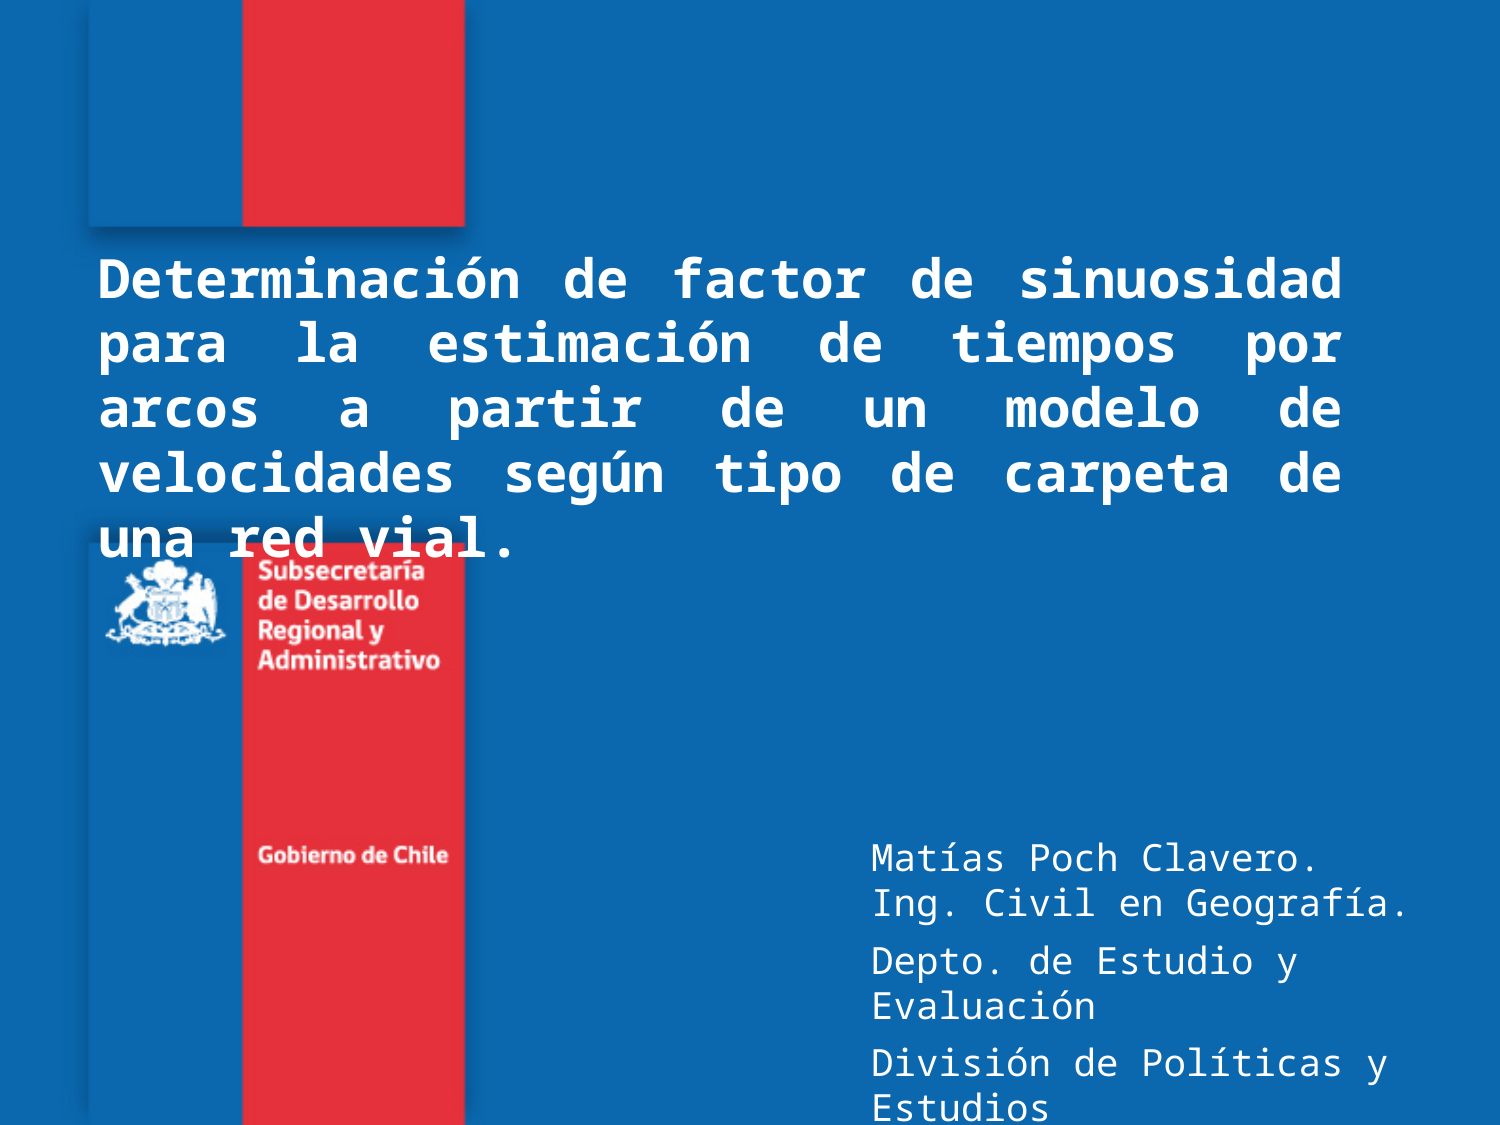

# Determinación de factor de sinuosidad para la estimación de tiempos por arcos a partir de un modelo de velocidades según tipo de carpeta de una red vial.
Matías Poch Clavero.
Ing. Civil en Geografía.
Depto. de Estudio y Evaluación
División de Políticas y Estudios
matias.poch@subdere.gov.cl